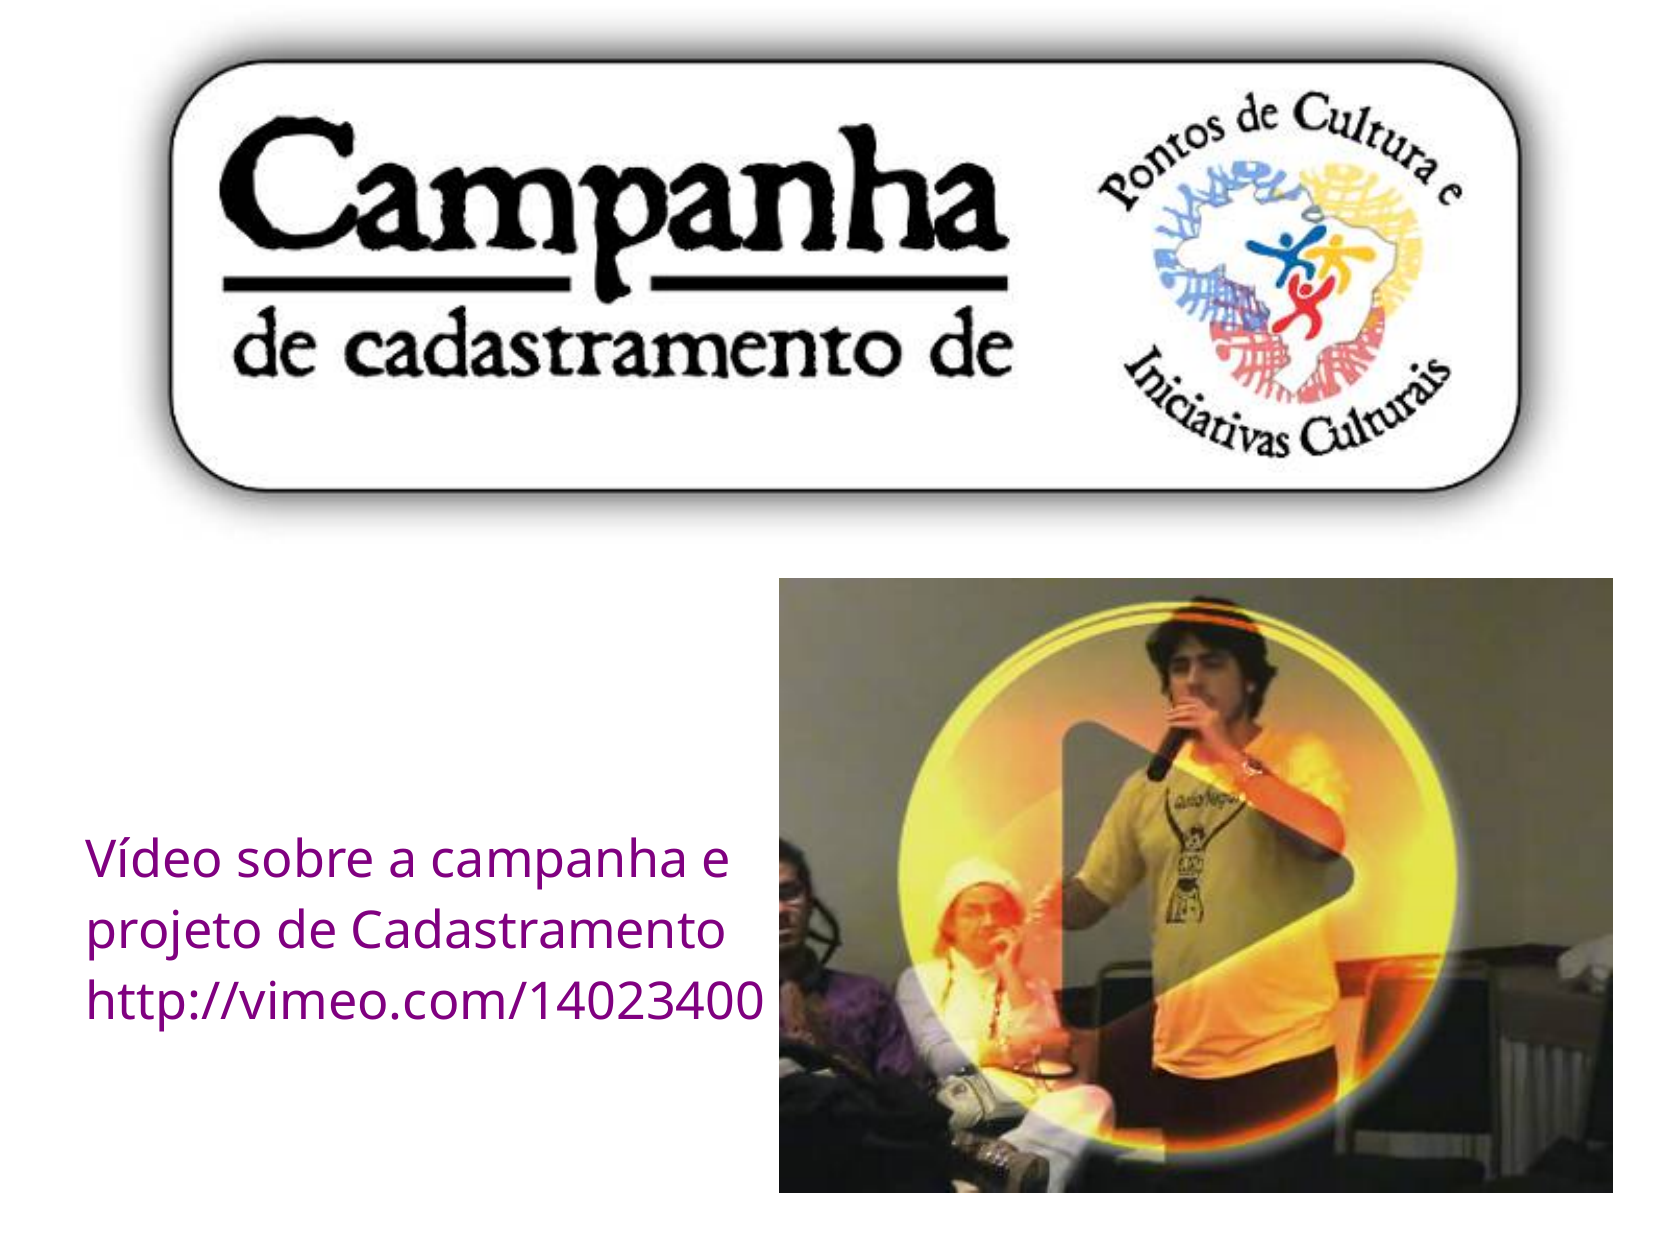

#
Vídeo sobre a campanha e projeto de Cadastramento http://vimeo.com/14023400